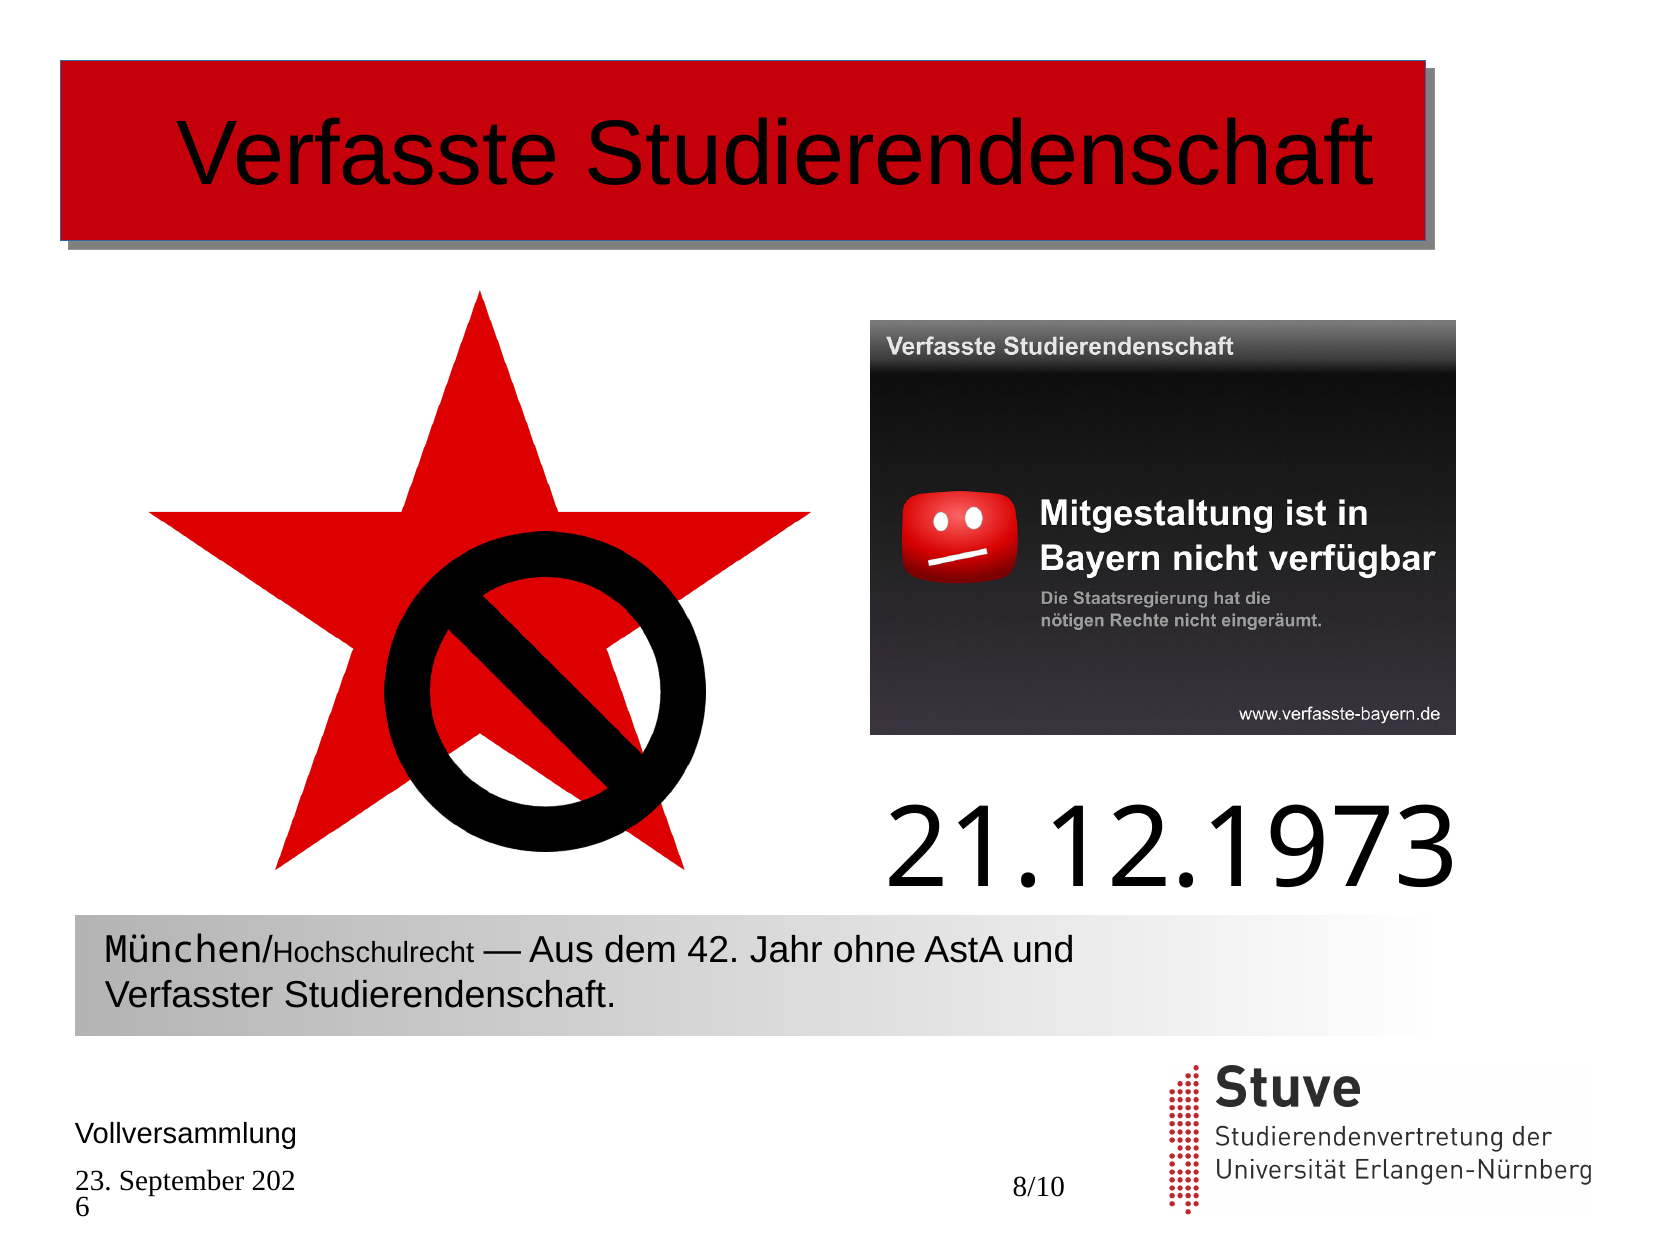

# Verfasste Studierendenschaft
21.12.1973
München/Hochschulrecht — Aus dem 42. Jahr ohne AstA und Verfasster Studierendenschaft.
8